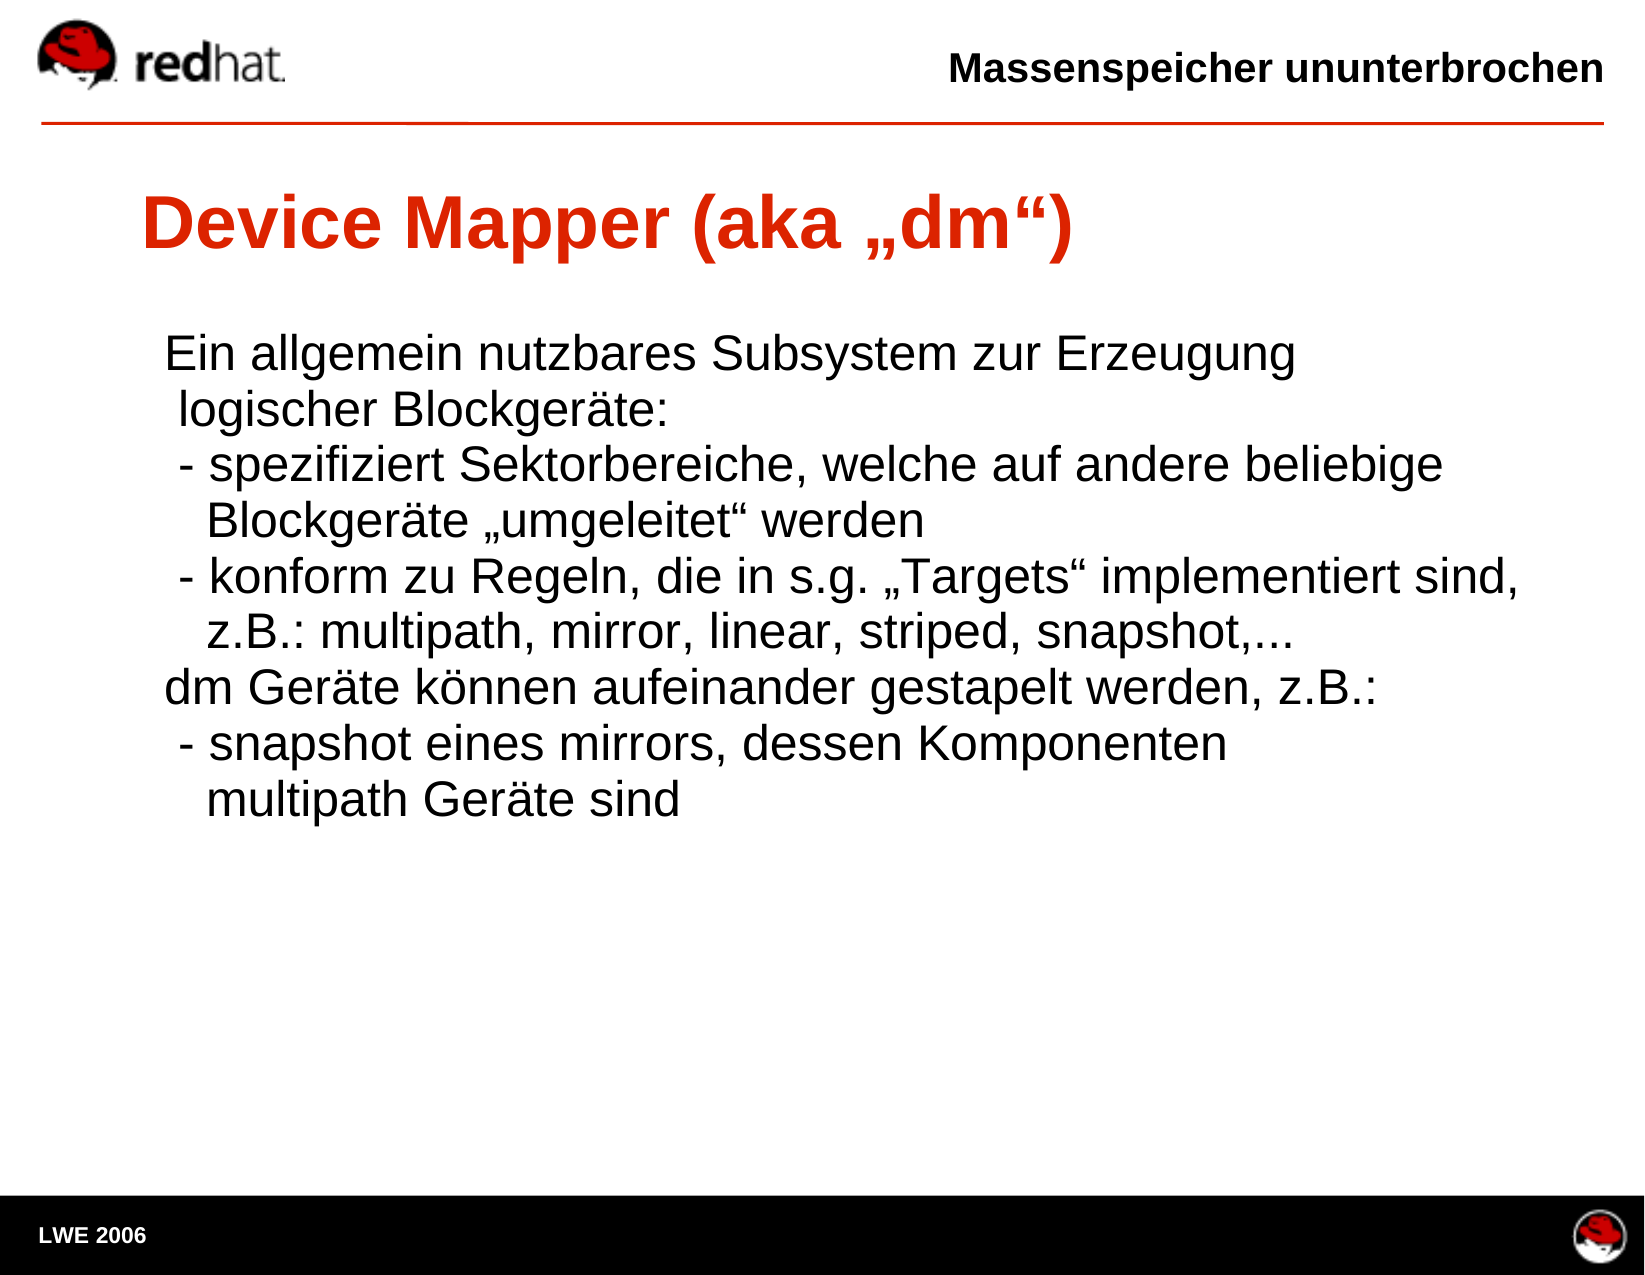

Massenspeicher ununterbrochen
Device Mapper (aka „dm“)
 Ein allgemein nutzbares Subsystem zur Erzeugung
 logischer Blockgeräte:
 - spezifiziert Sektorbereiche, welche auf andere beliebige
 Blockgeräte „umgeleitet“ werden
 - konform zu Regeln, die in s.g. „Targets“ implementiert sind,
 z.B.: multipath, mirror, linear, striped, snapshot,...
 dm Geräte können aufeinander gestapelt werden, z.B.:
 - snapshot eines mirrors, dessen Komponenten
 multipath Geräte sind
LWE 2006